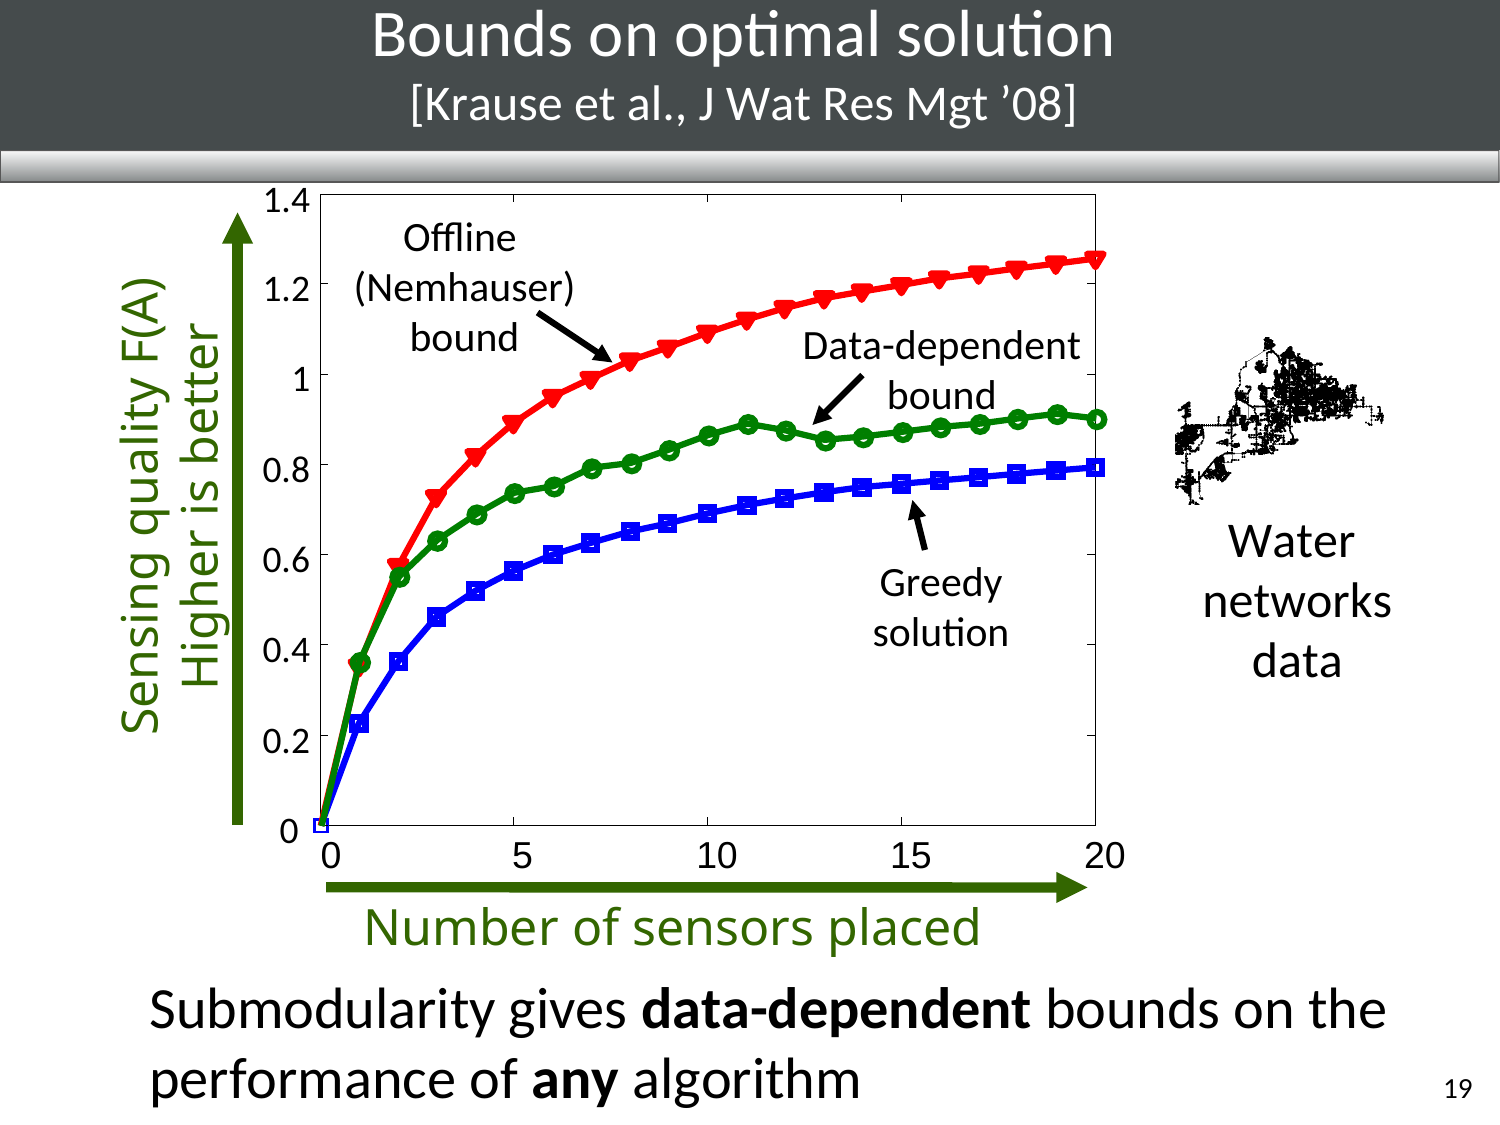

# Bounds on optimal solution [Krause et al., J Wat Res Mgt ’08]
1.4
1.2
1
0.8
0.6
0.4
0.2
0
0
5
10
15
20
Offline
(Nemhauser)
bound
Data-dependent
bound
Sensing quality F(A)
Higher is better
Greedy
solution
Water
networks
data
Number of sensors placed
	Submodularity gives data-dependent bounds on the performance of any algorithm